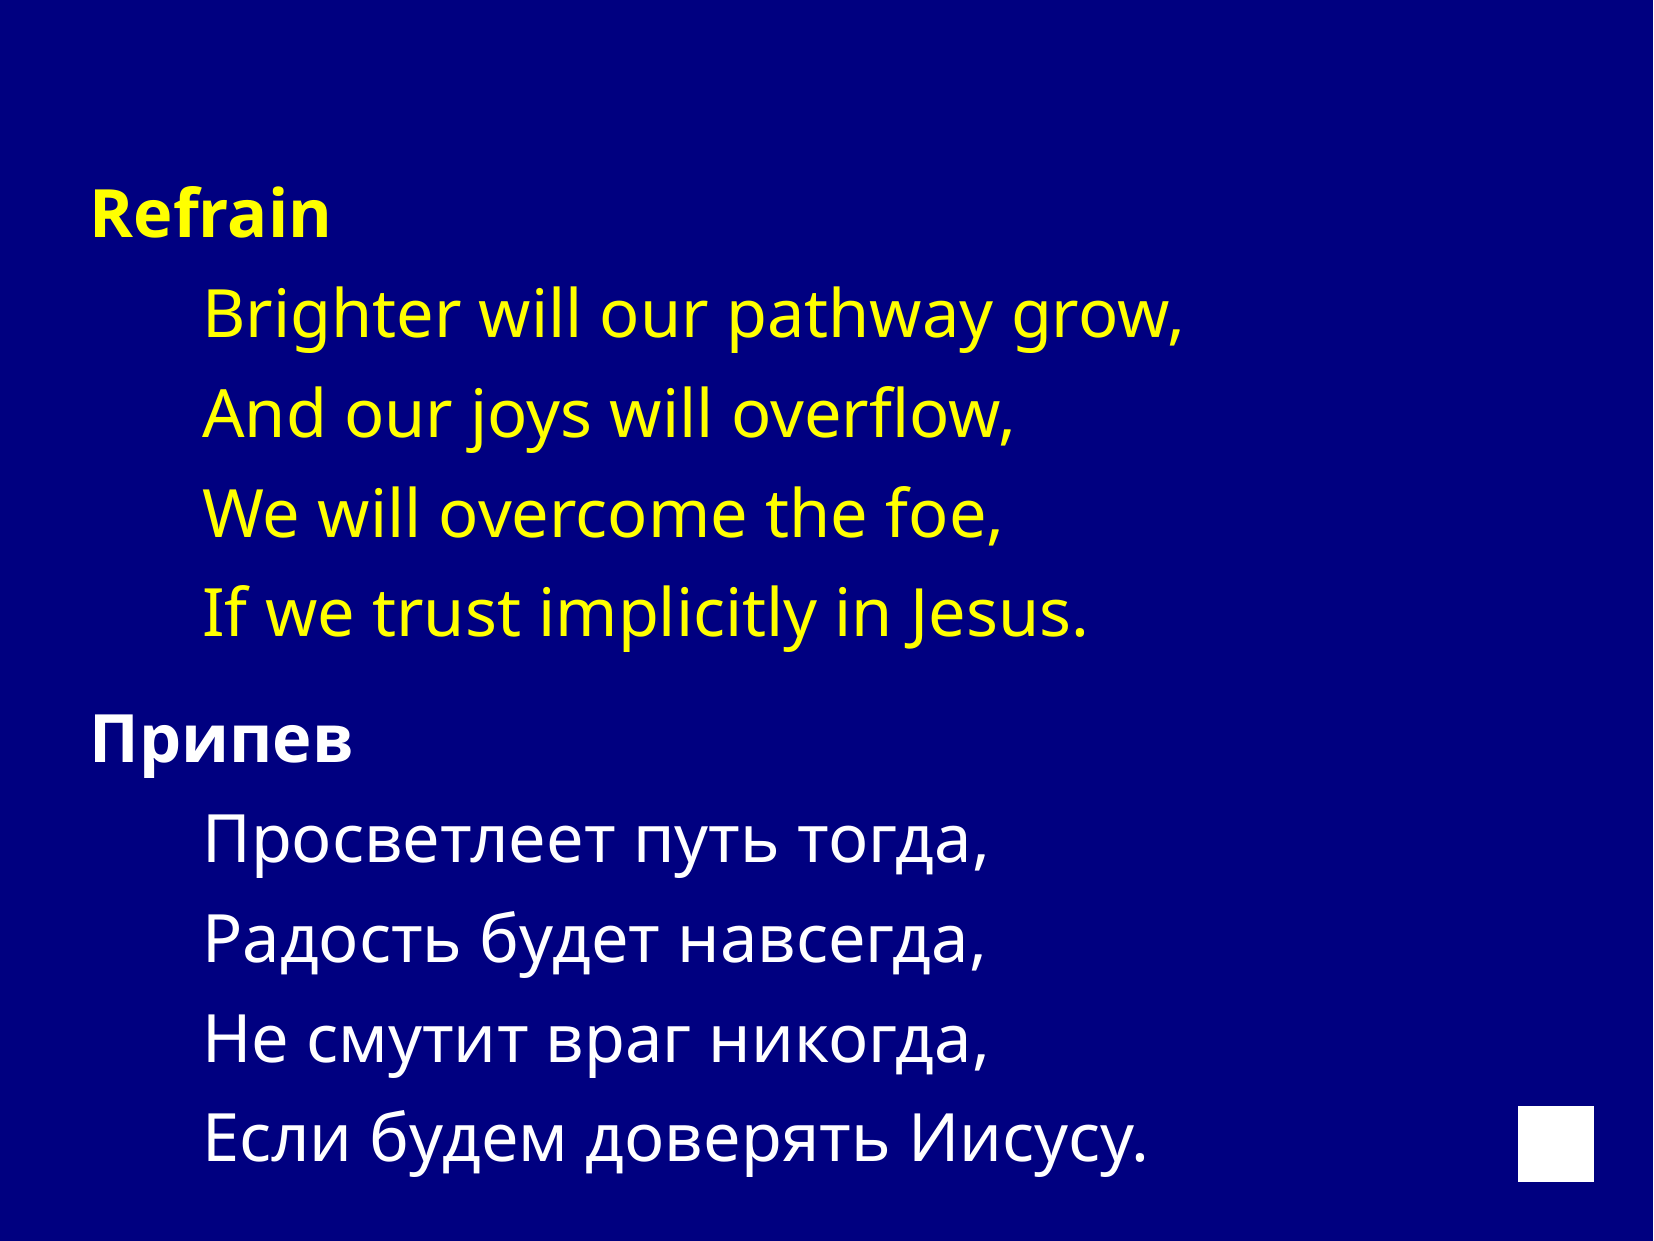

Refrain
	Brighter will our pathway grow,
	And our joys will overflow,
	We will overcome the foe,
	If we trust implicitly in Jesus.
Припев
	Просветлеет путь тогда,
	Радость будет навсегда,
	Не смутит враг никогда,
	Если будем доверять Иисусу.